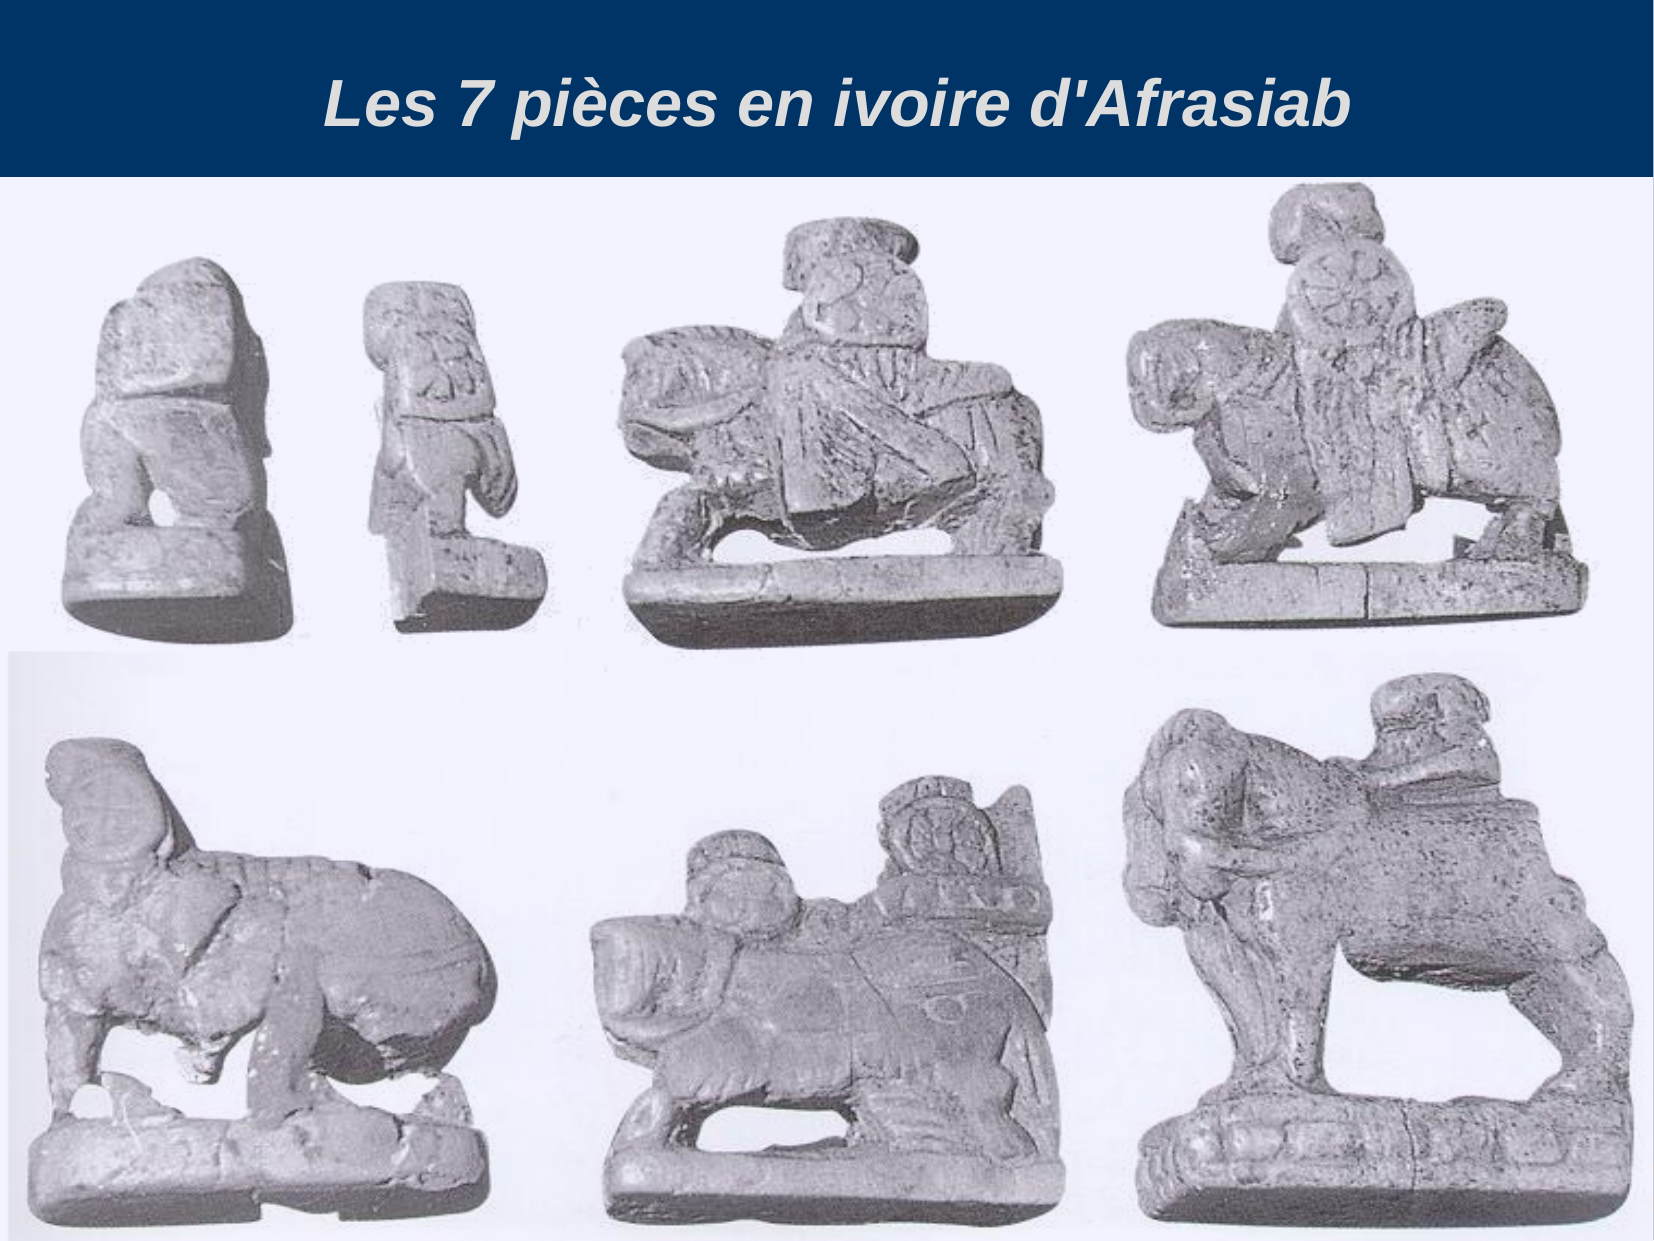

# Les 7 pièces en ivoire d'Afrasiab